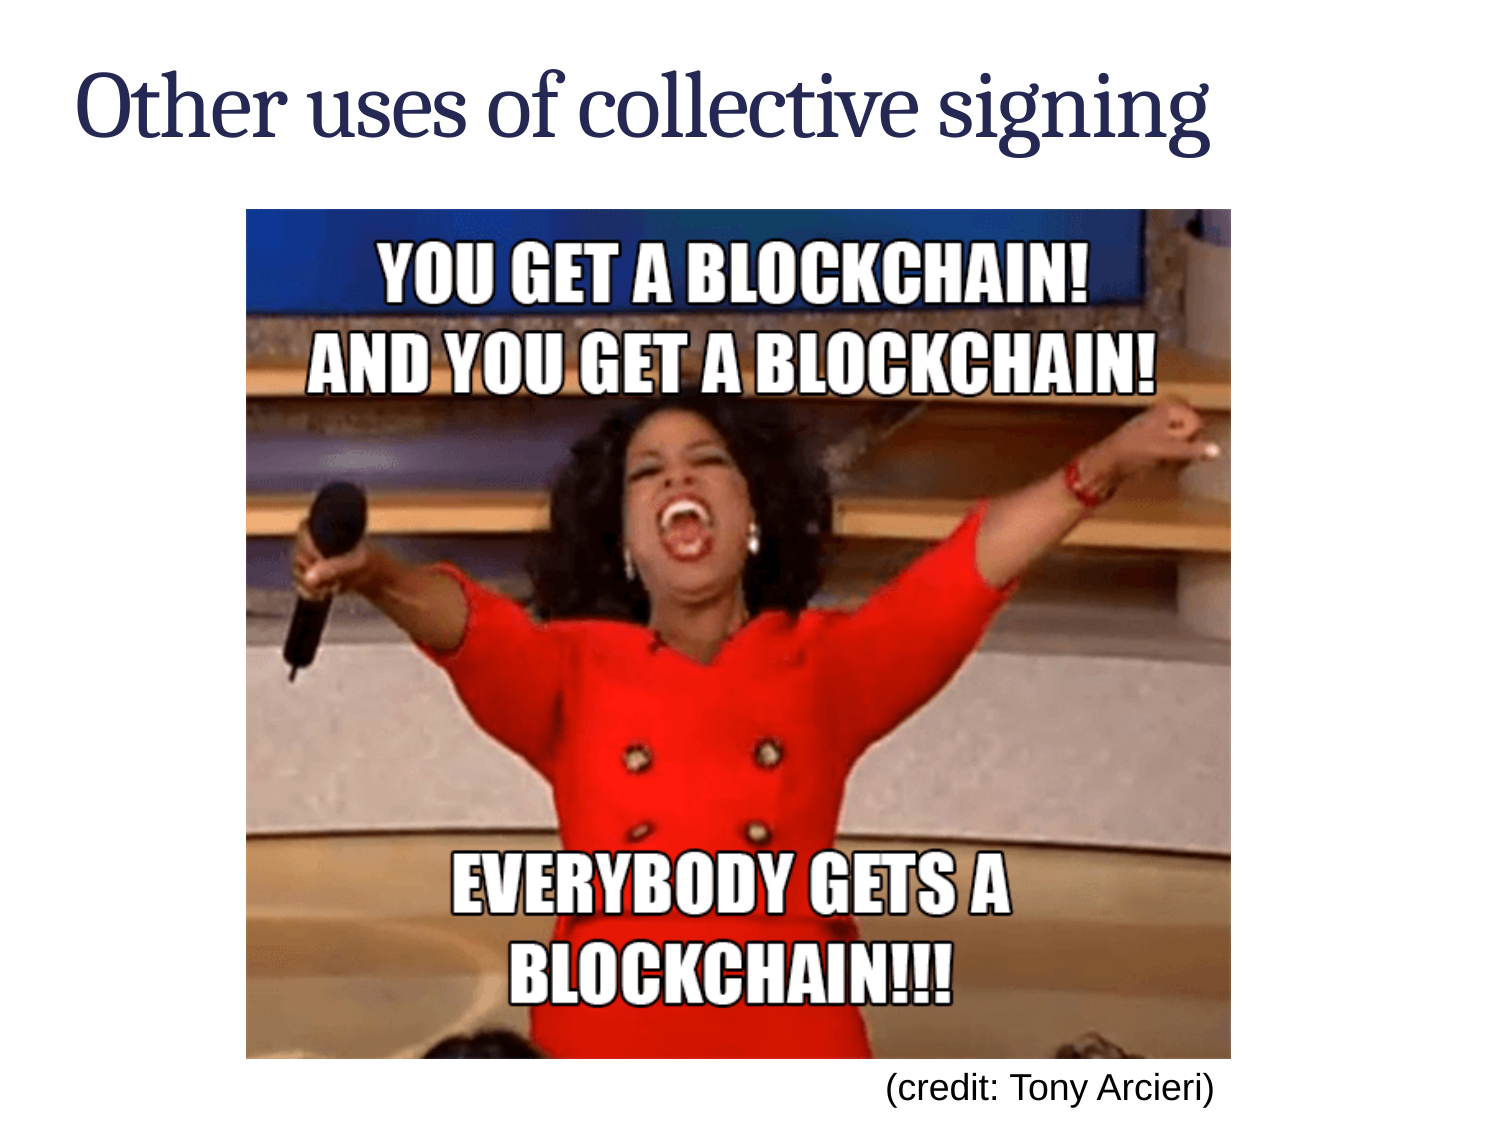

# Other uses of collective signing
(credit: Tony Arcieri)